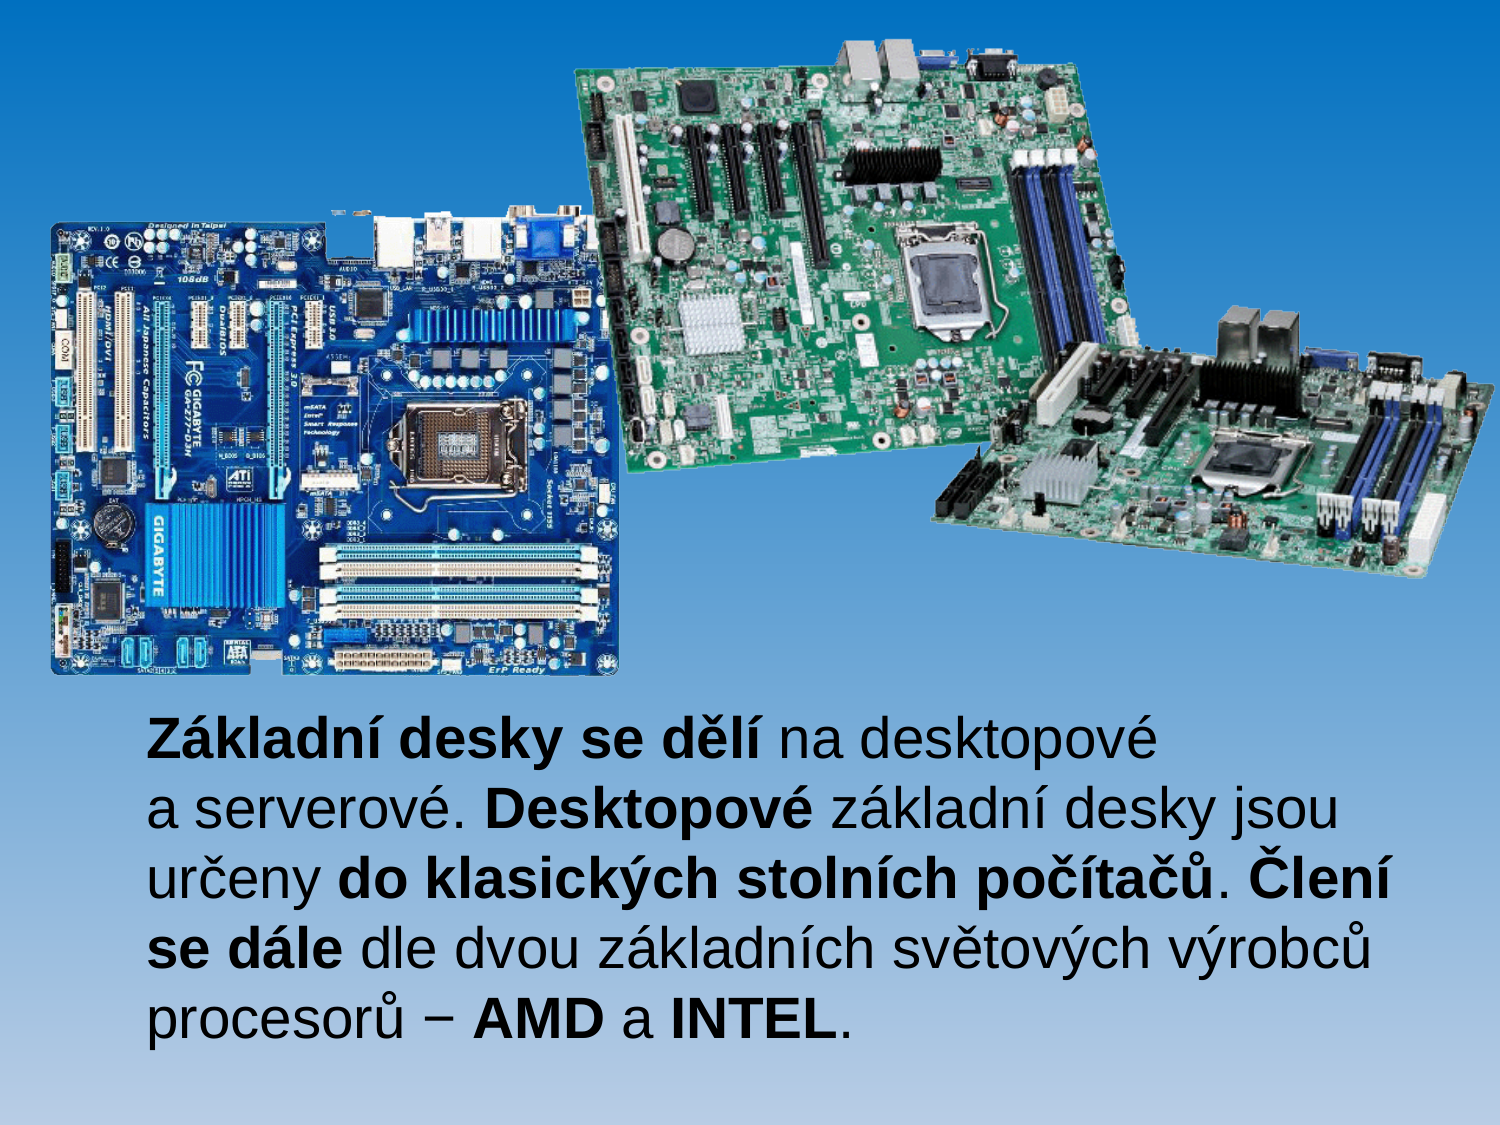

# Základní desky se dělí na desktopové a serverové. Desktopové základní desky jsou určeny do klasických stolních počítačů. Člení se dále dle dvou základních světových výrobců procesorů − AMD a INTEL.